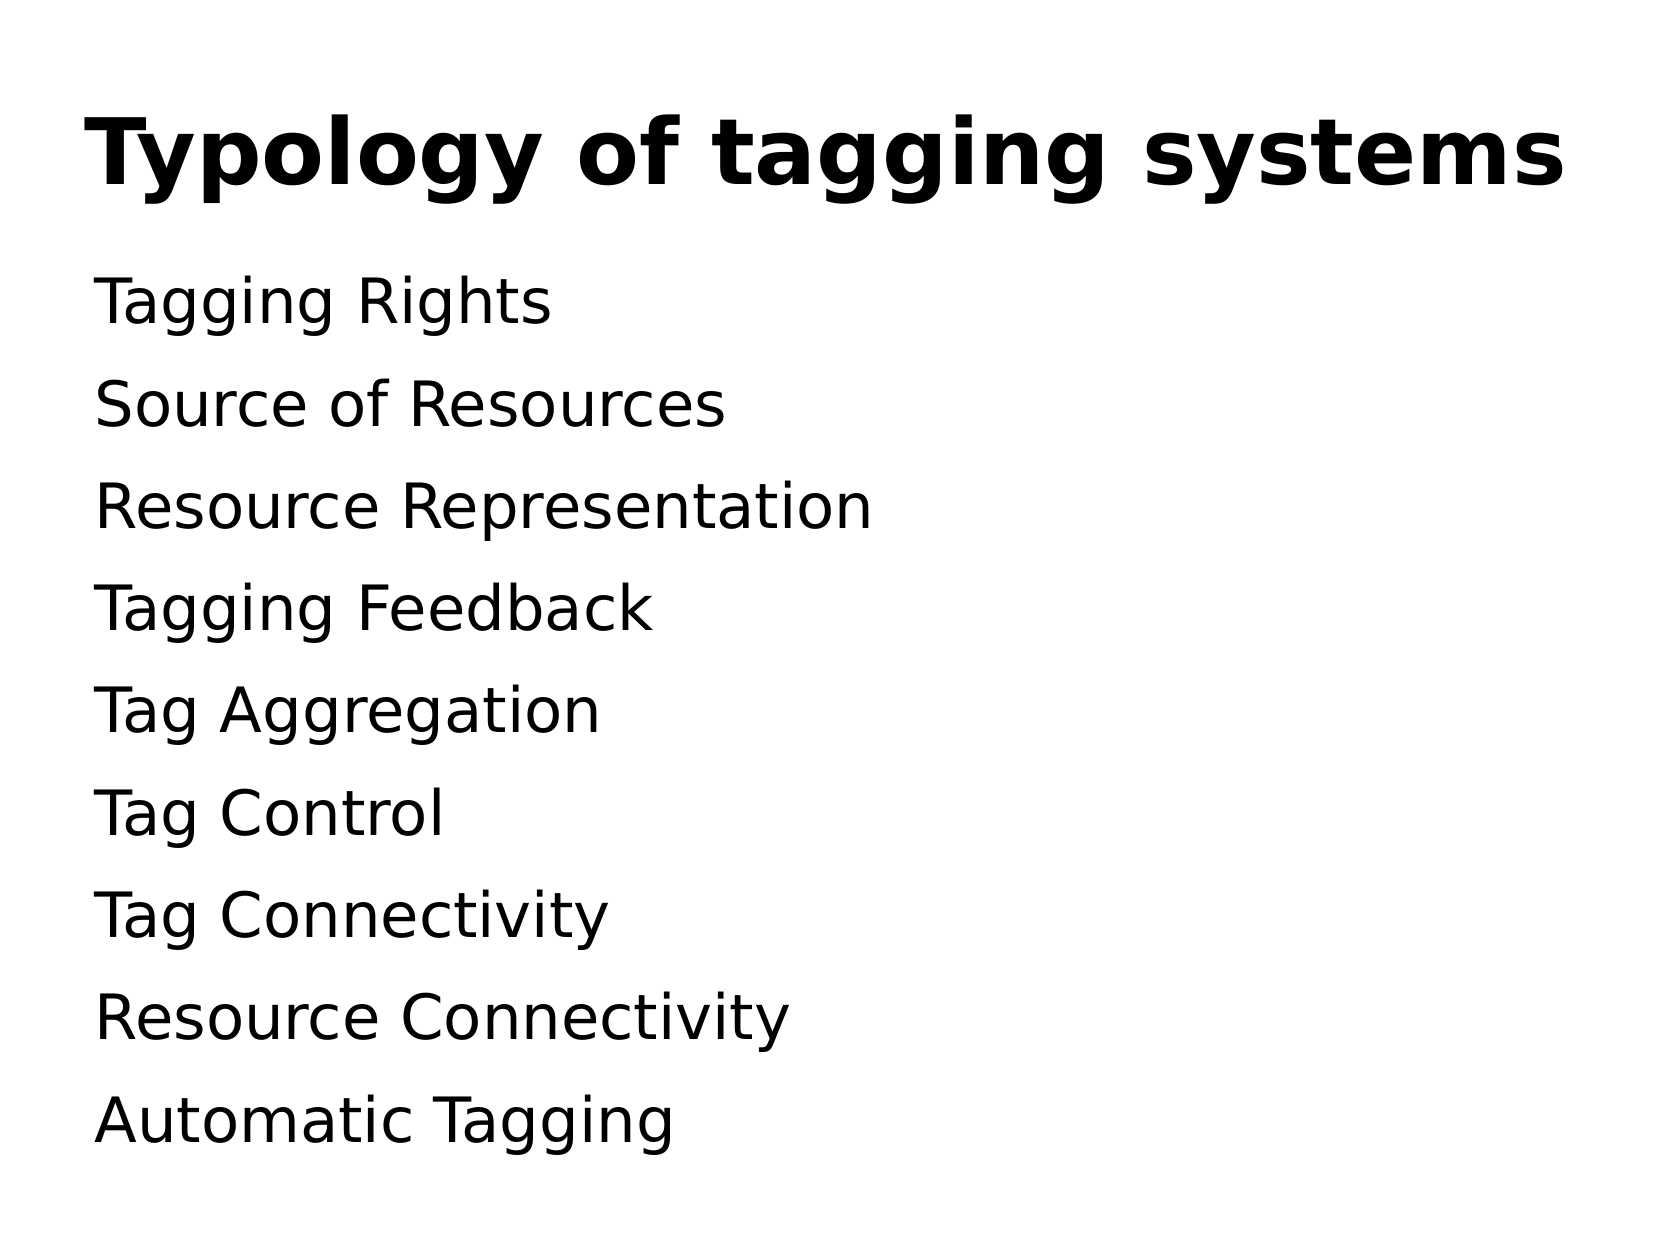

# Typology of tagging systems
Tagging Rights
Source of Resources
Resource Representation
Tagging Feedback
Tag Aggregation
Tag Control
Tag Connectivity
Resource Connectivity
Automatic Tagging